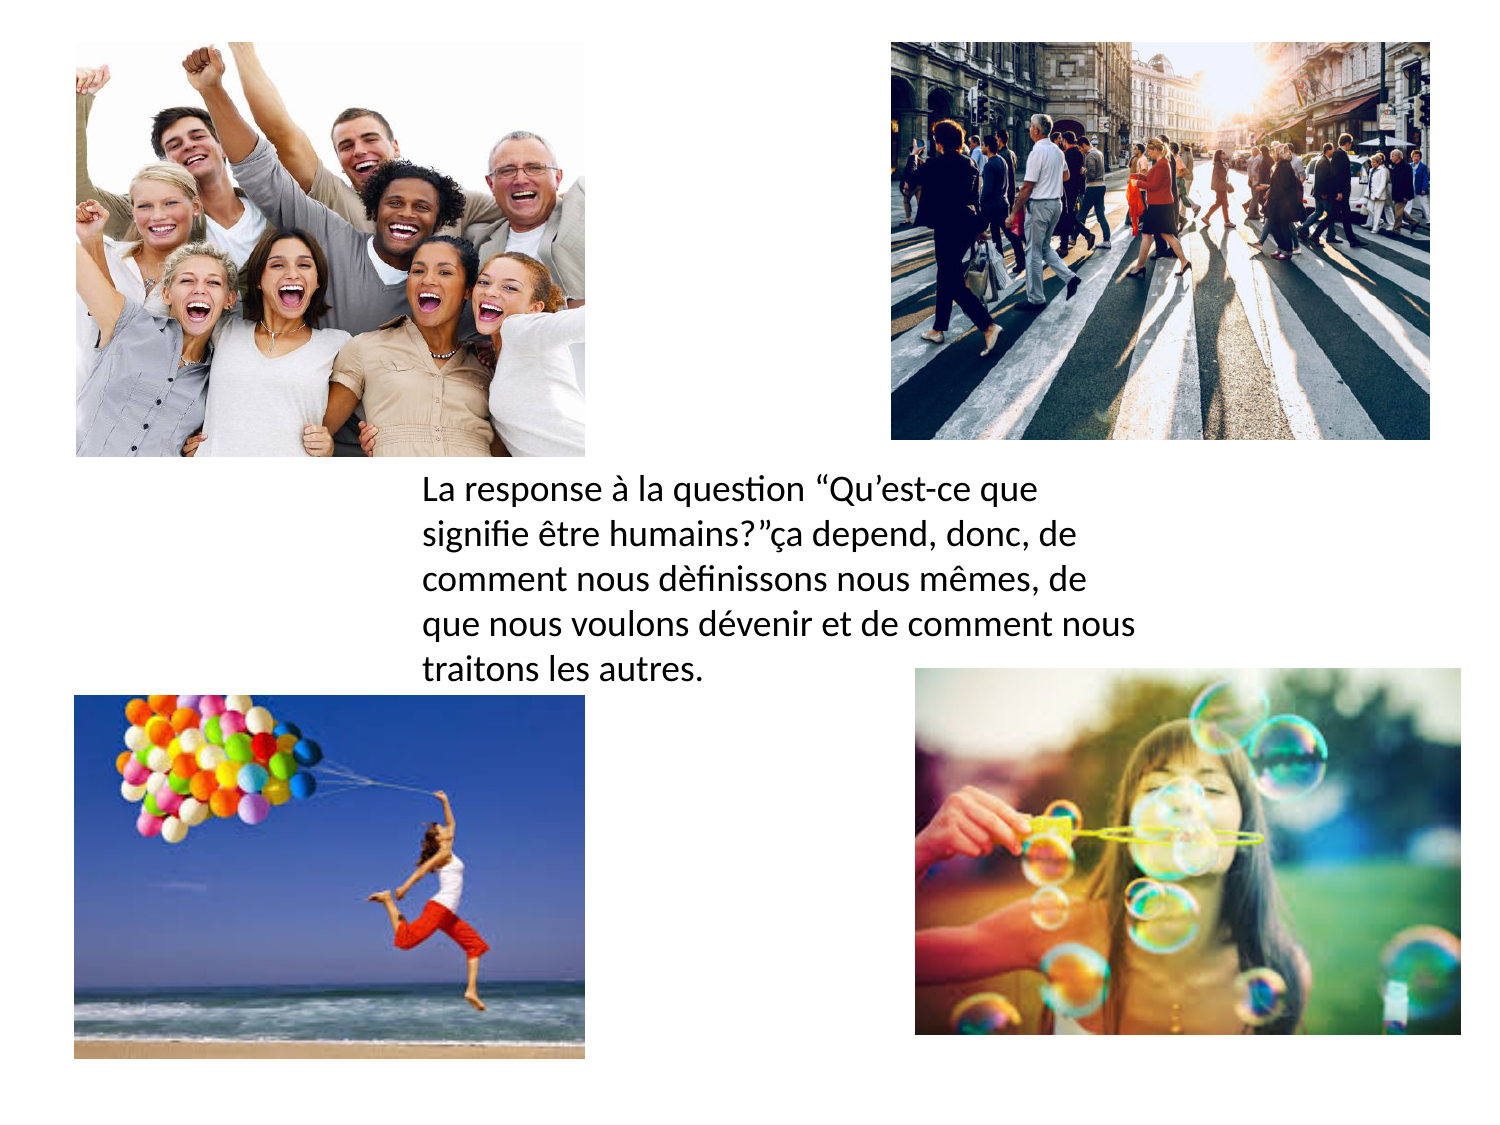

La response à la question “Qu’est-ce que signifie être humains?”ça depend, donc, de comment nous dèfinissons nous mêmes, de que nous voulons dévenir et de comment nous traitons les autres.